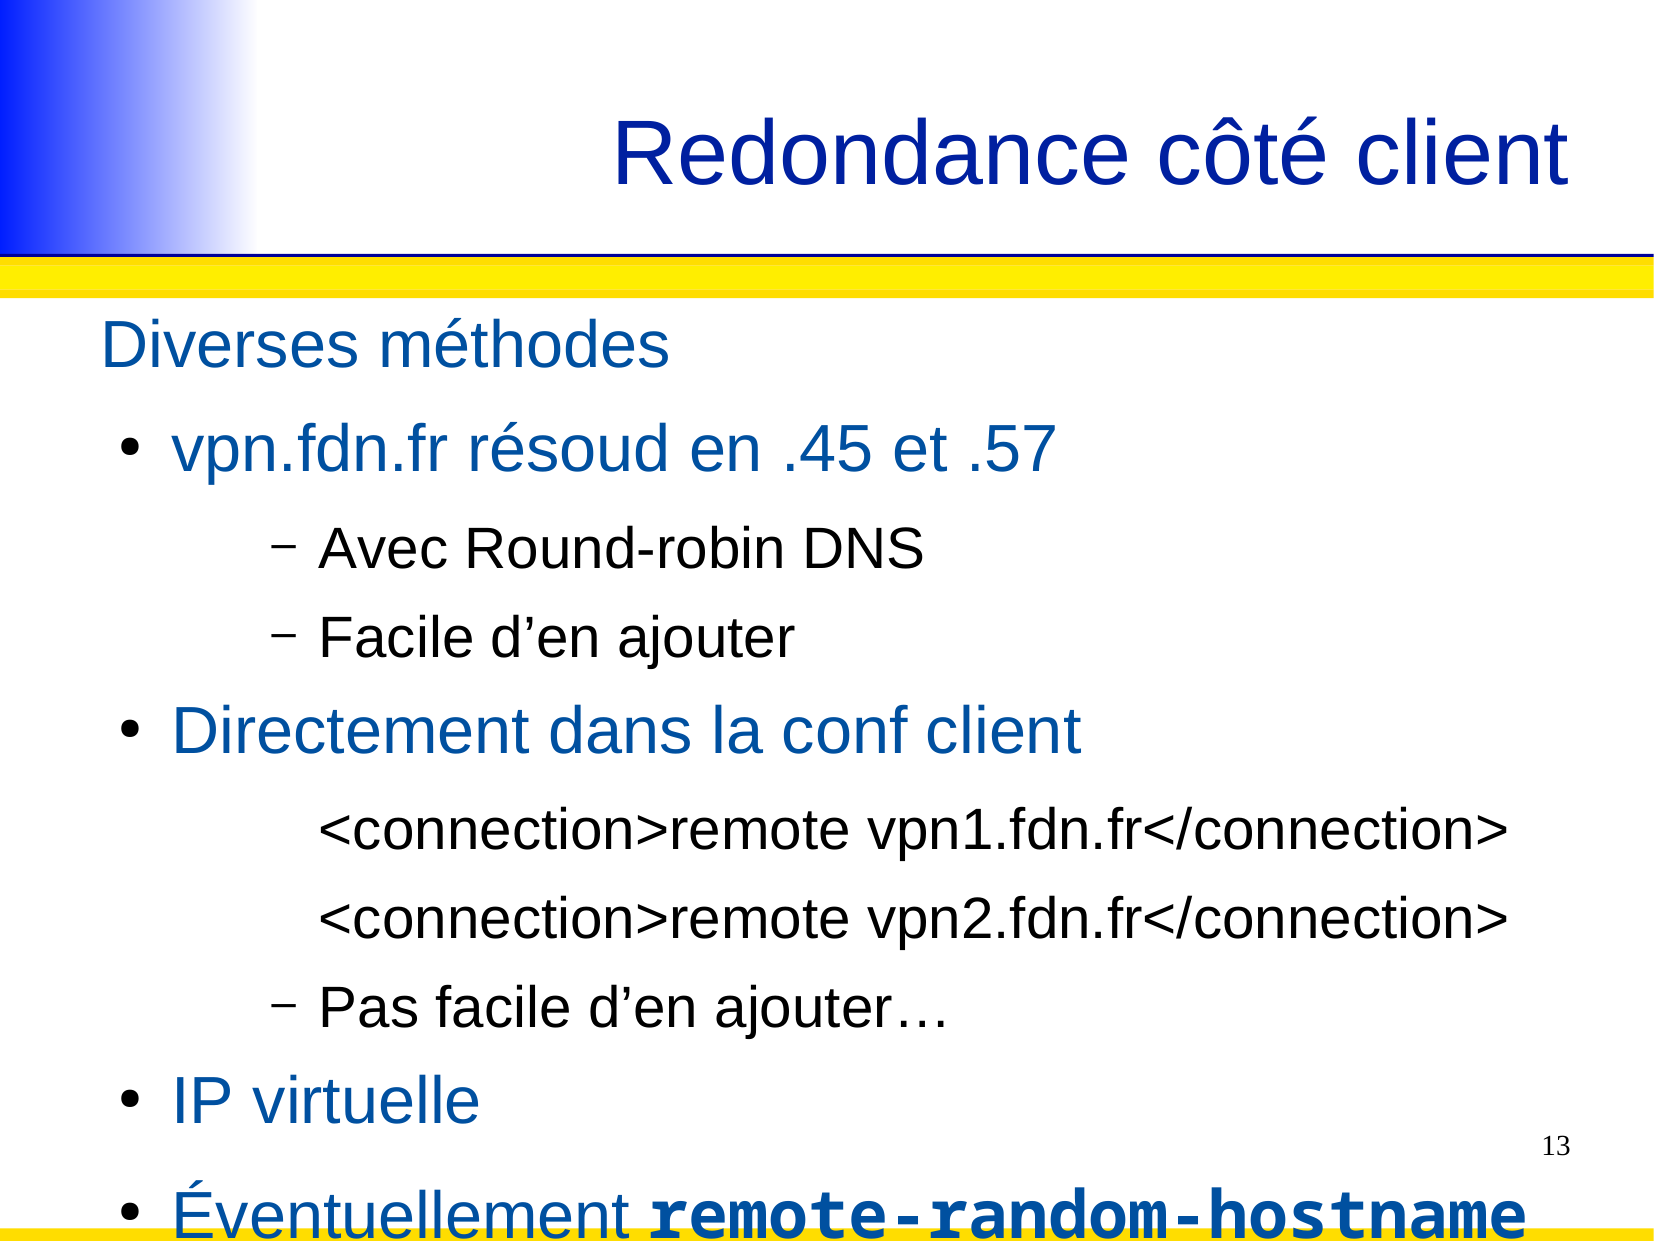

# Redondance côté client
Diverses méthodes
vpn.fdn.fr résoud en .45 et .57
Avec Round-robin DNS
Facile d’en ajouter
Directement dans la conf client
<connection>remote vpn1.fdn.fr</connection>
<connection>remote vpn2.fdn.fr</connection>
Pas facile d’en ajouter…
IP virtuelle
Éventuellement remote-random-hostname
13